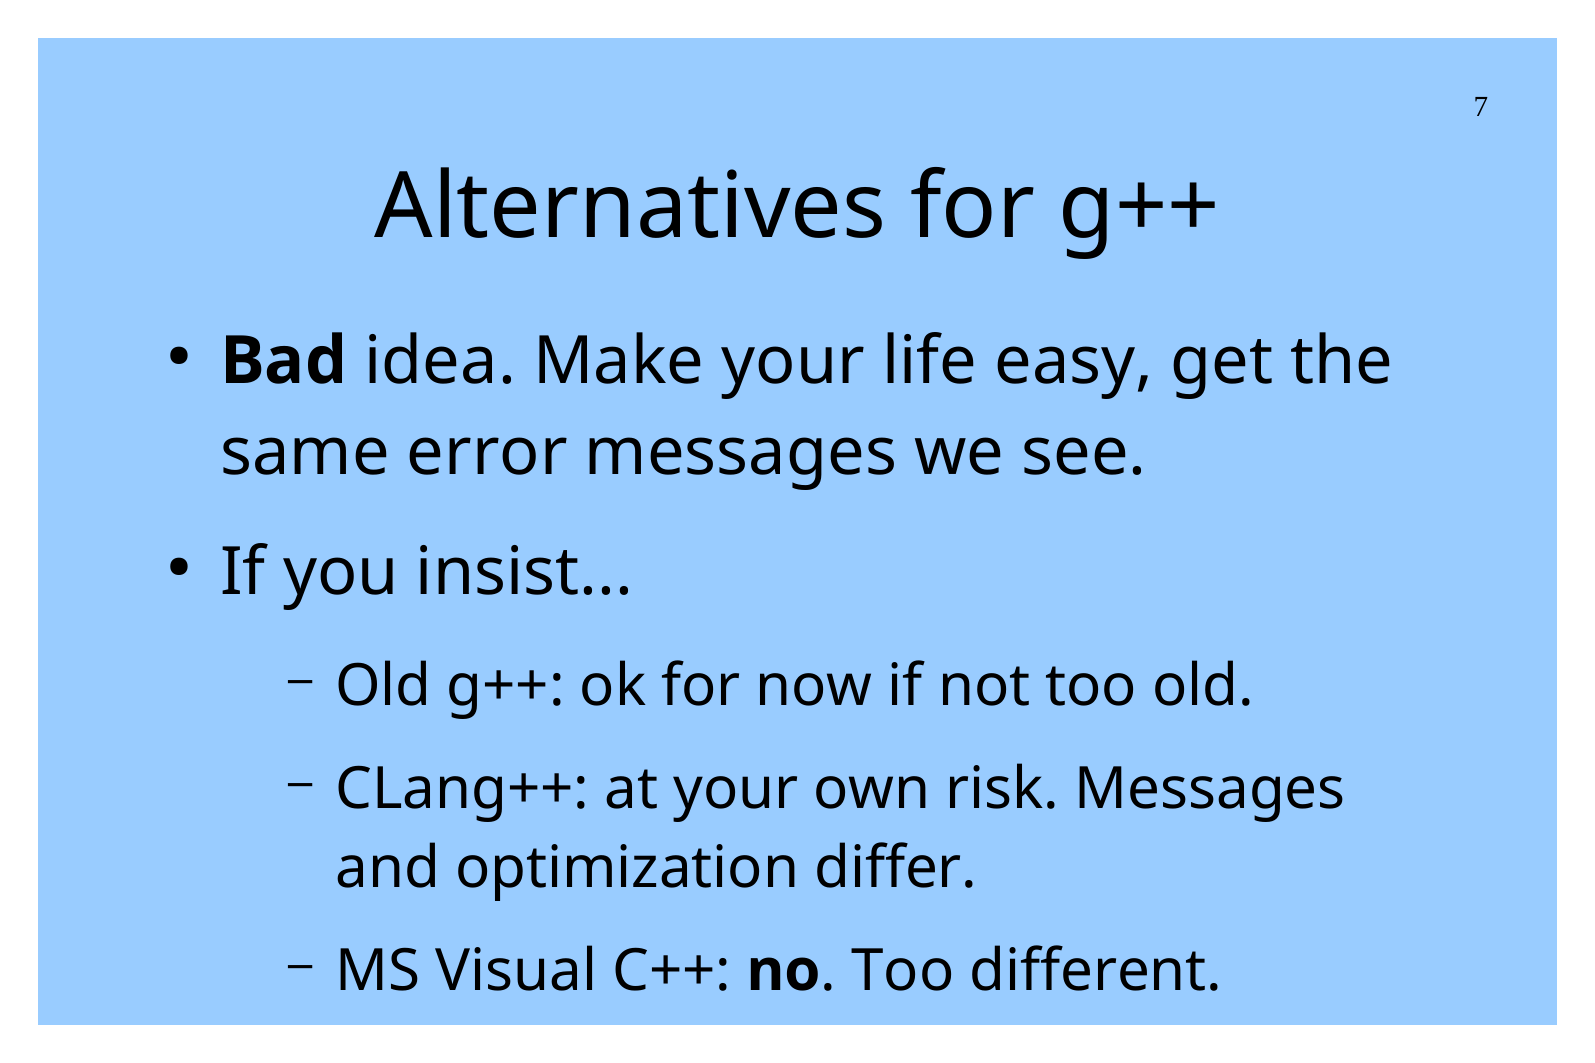

7
# Alternatives for g++
Bad idea. Make your life easy, get the same error messages we see.
If you insist...
Old g++: ok for now if not too old.
CLang++: at your own risk. Messages and optimization differ.
MS Visual C++: no. Too different.